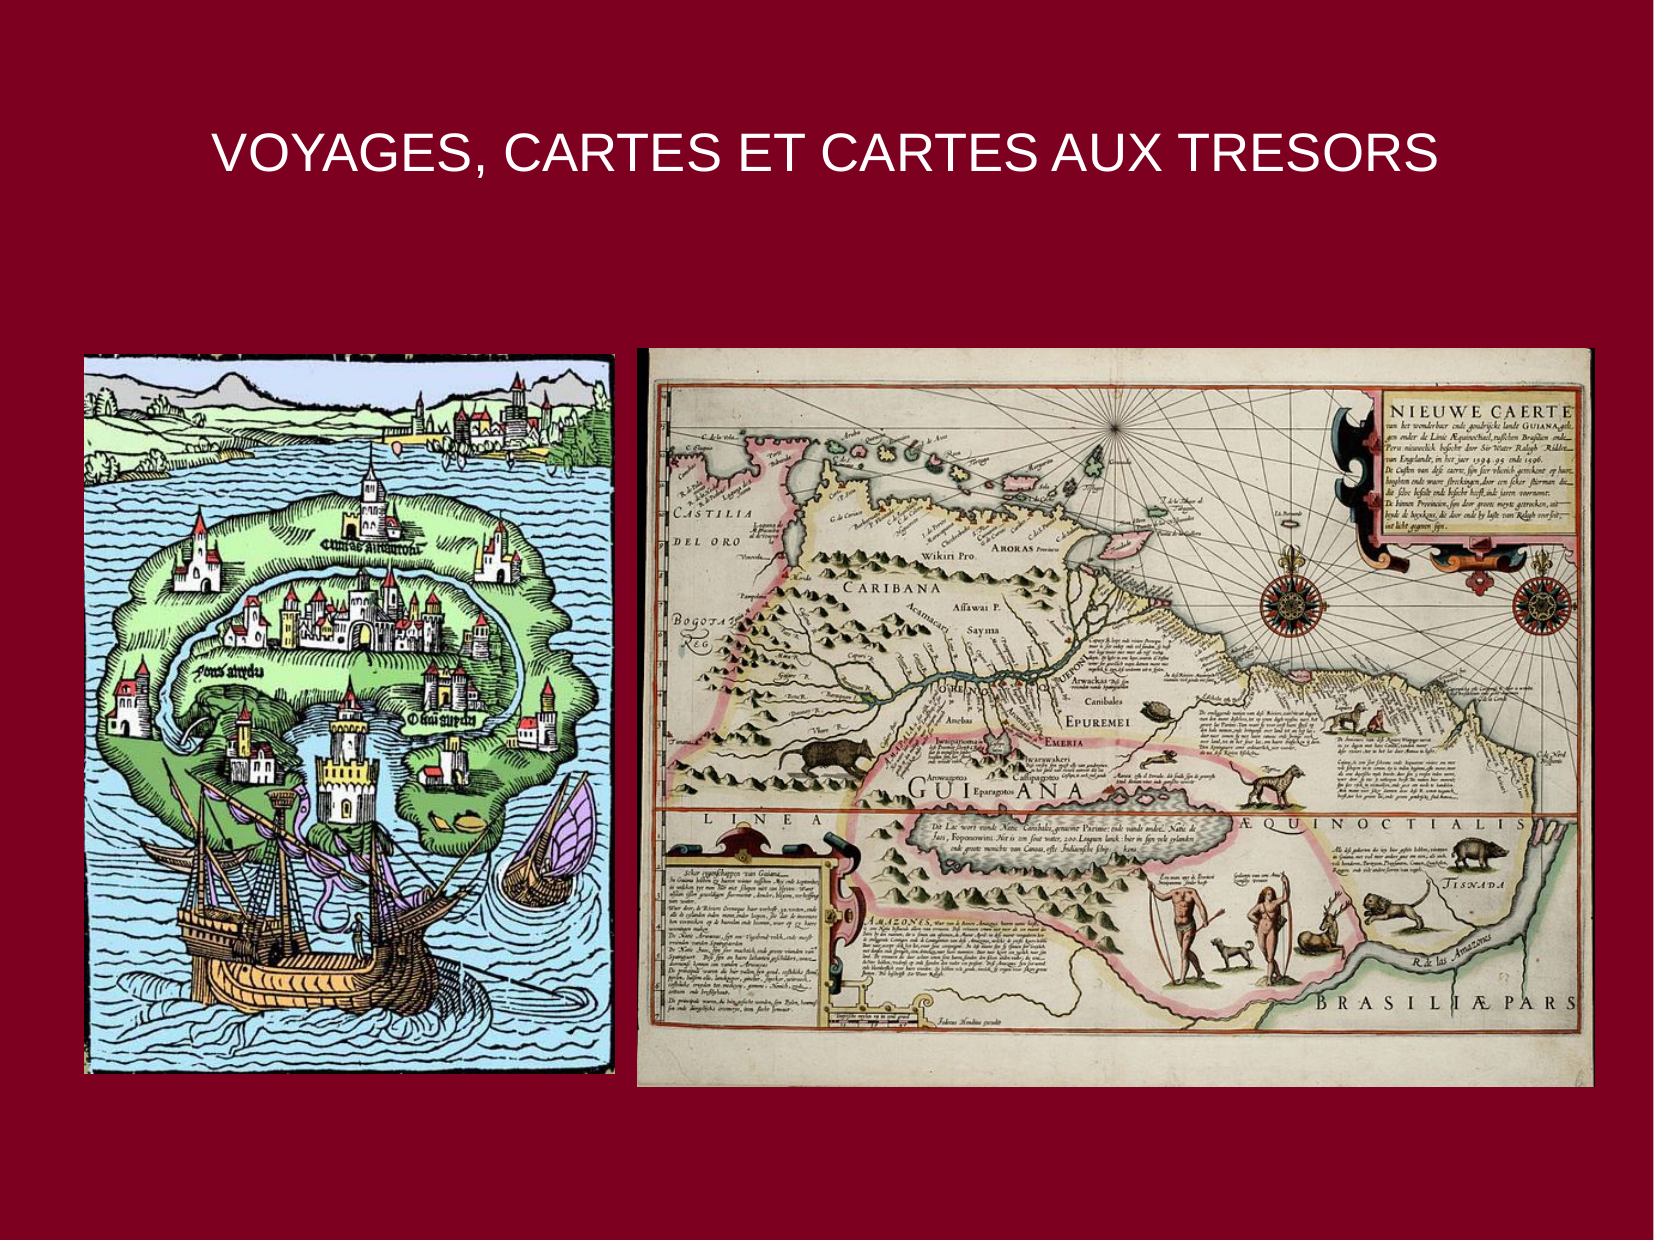

# VOYAGES, CARTES ET CARTES AUX TRESORS